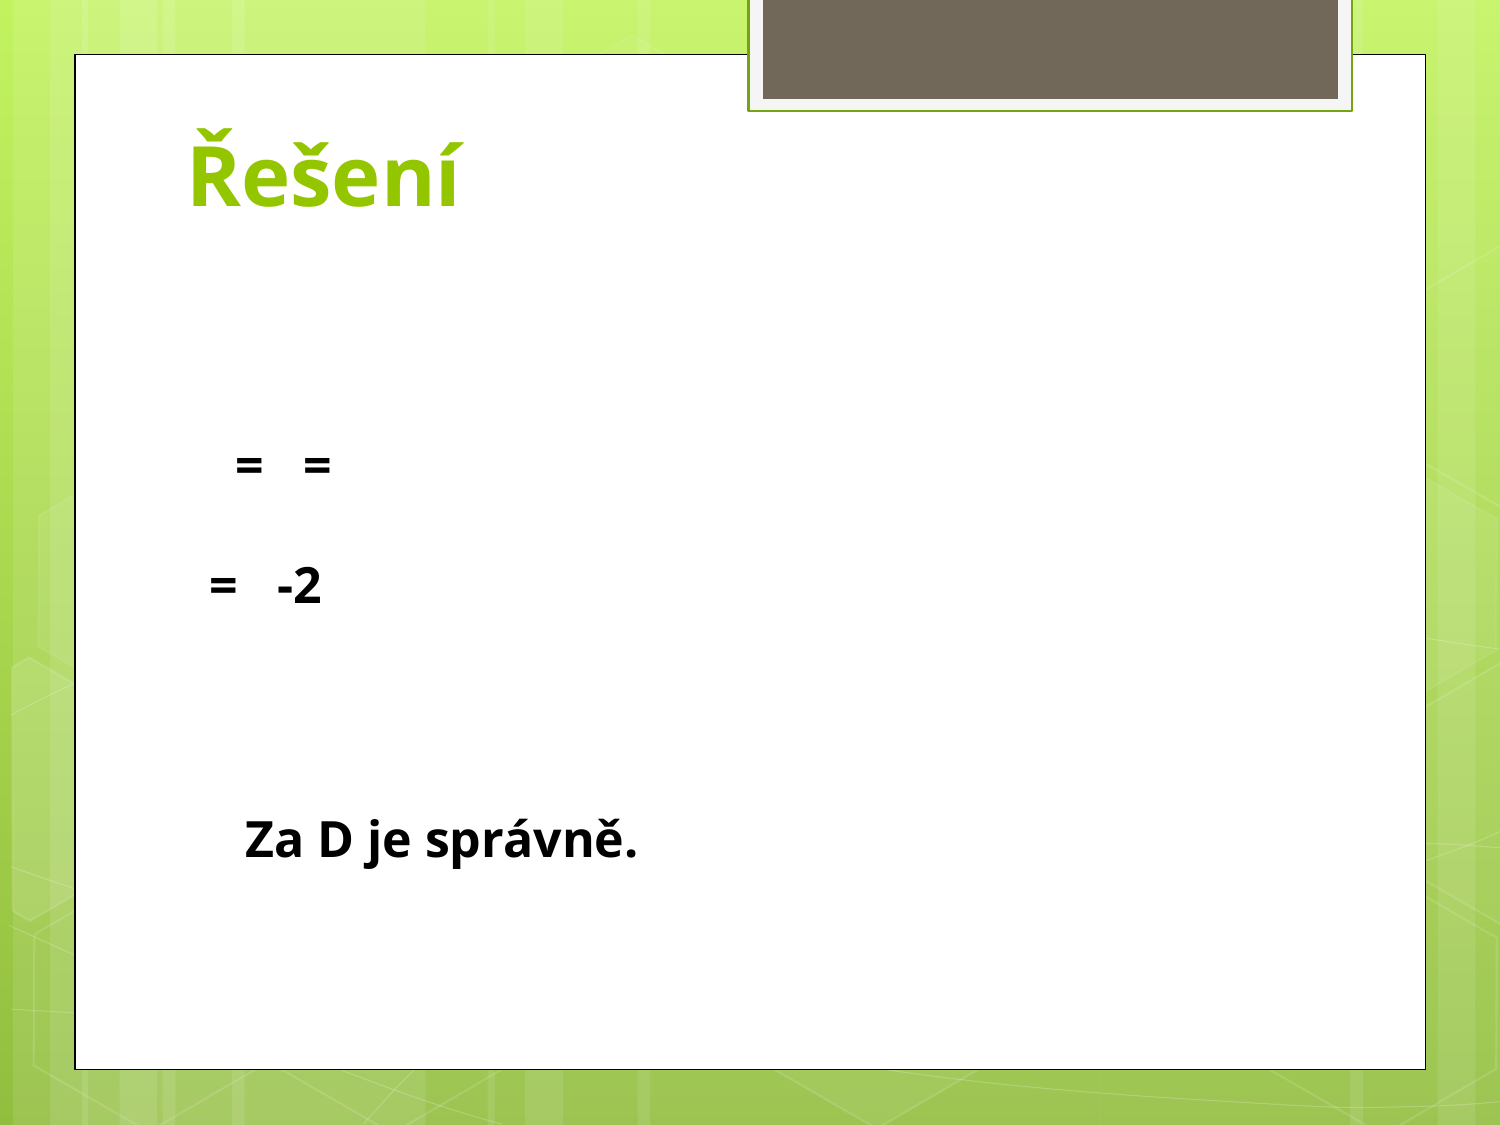

# Řešení
 = =
= -2
Za D je správně.